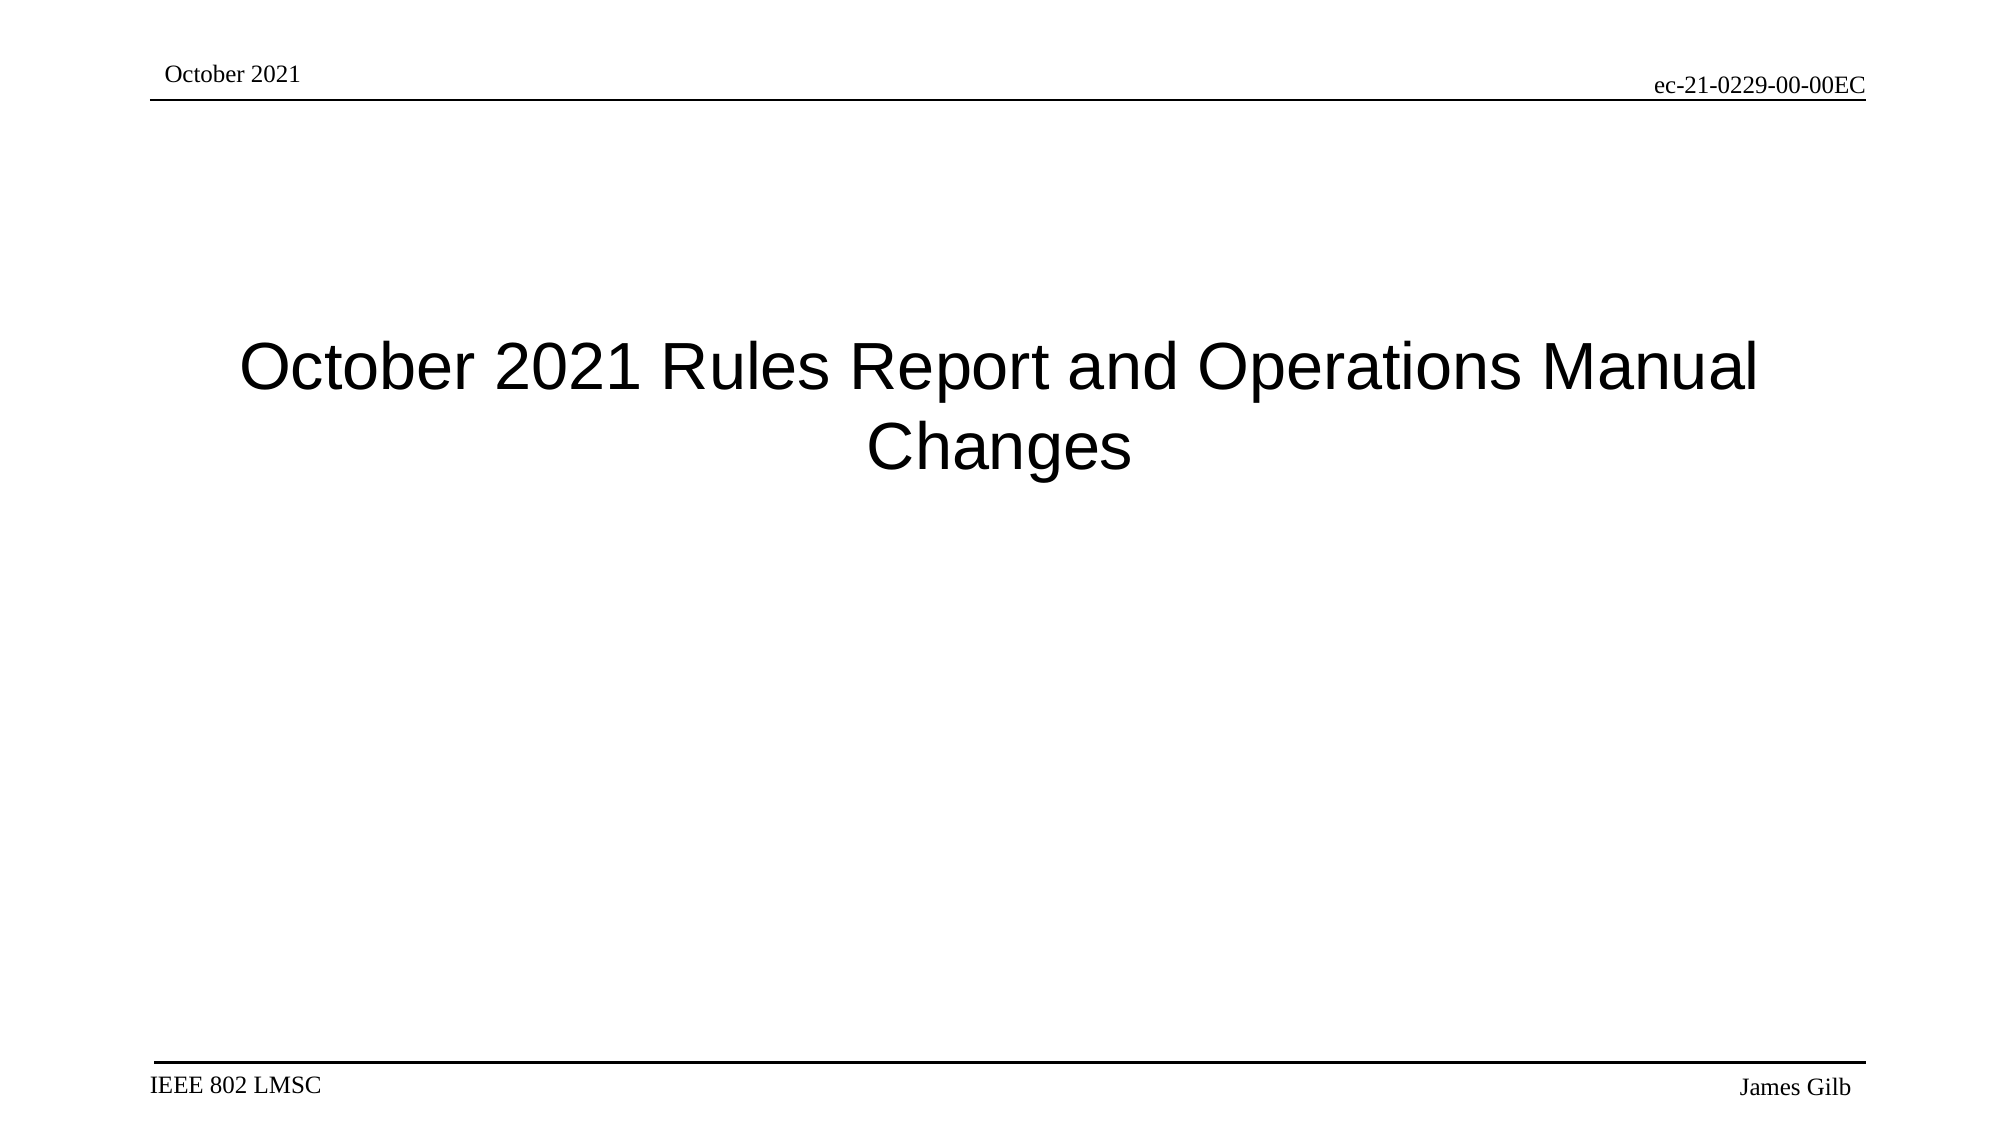

# October 2021 Rules Report and Operations Manual Changes